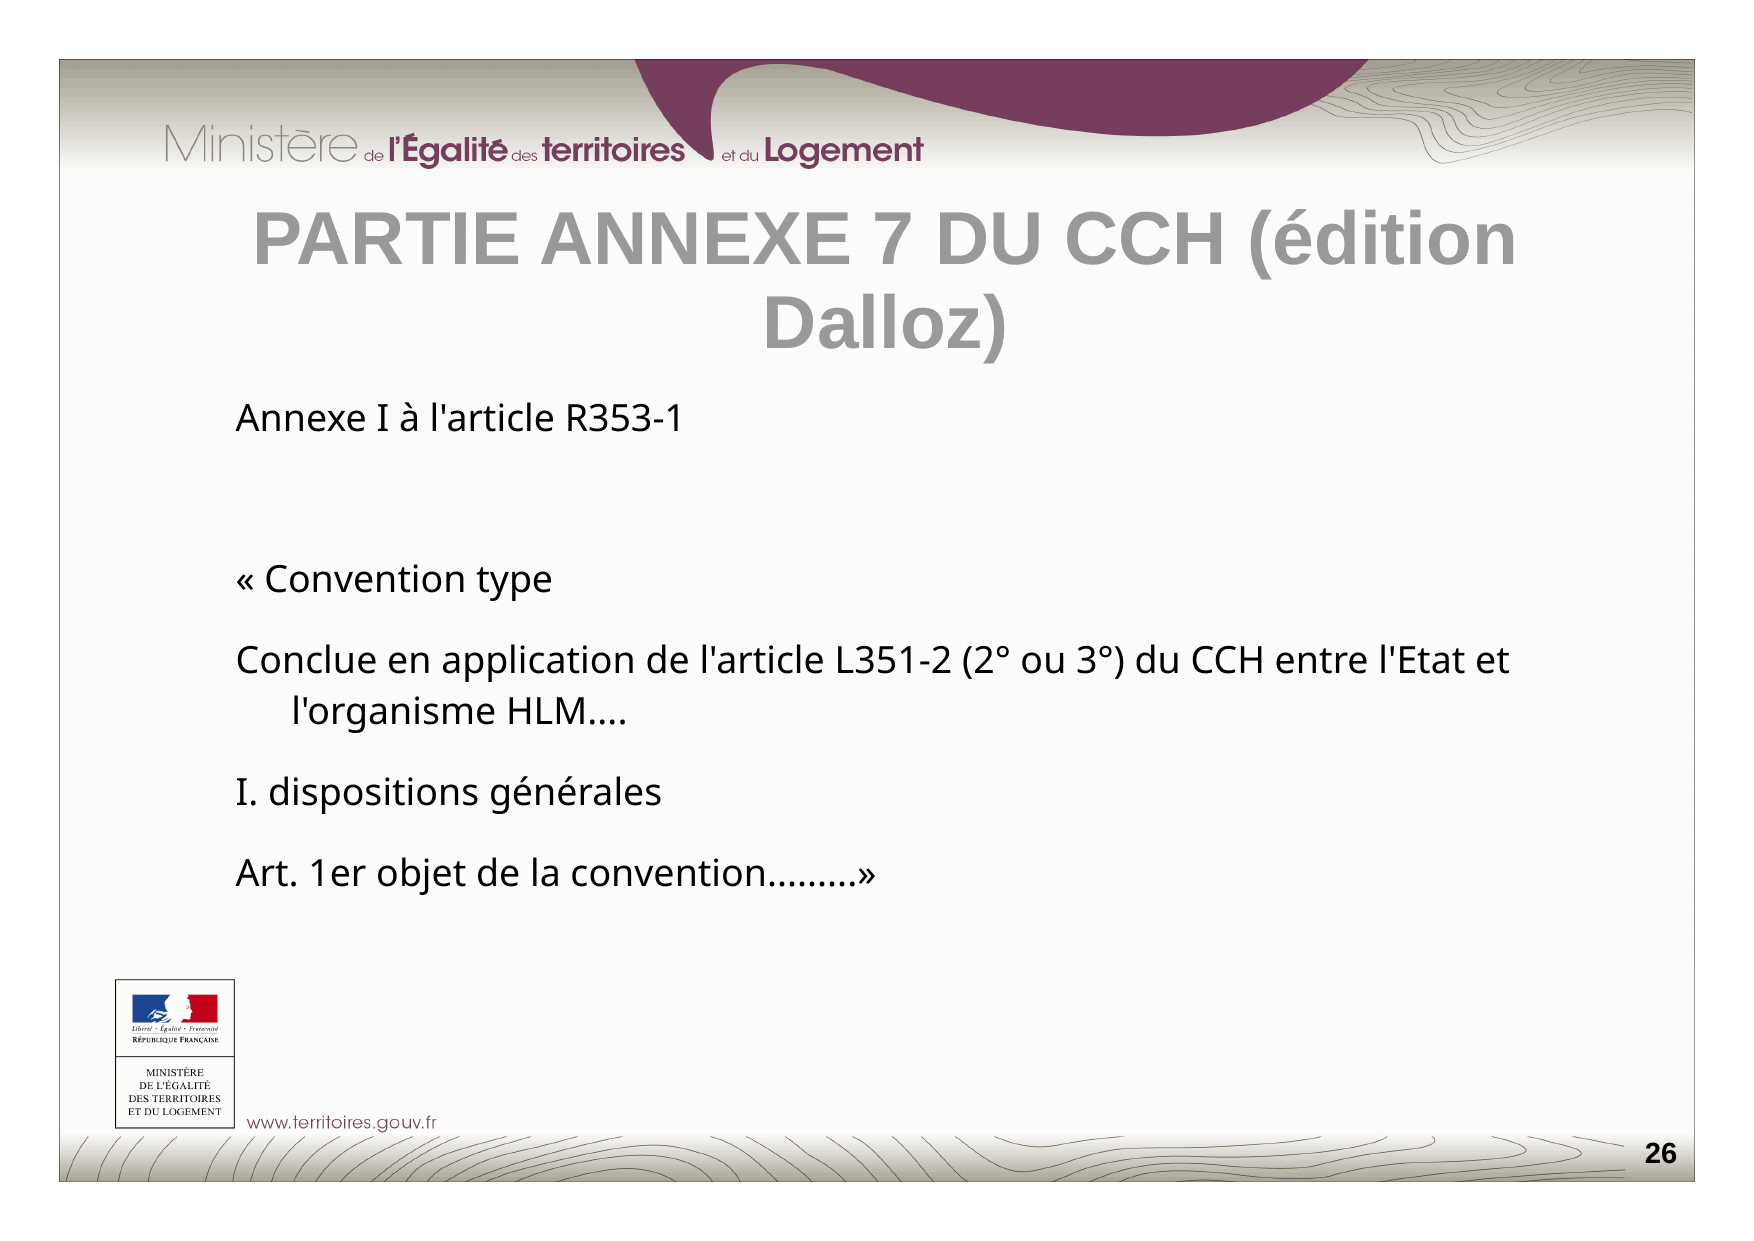

# PARTIE ANNEXE 7 DU CCH (édition Dalloz)
Annexe I à l'article R353-1
« Convention type
Conclue en application de l'article L351-2 (2° ou 3°) du CCH entre l'Etat et l'organisme HLM....
I. dispositions générales
Art. 1er objet de la convention.........»